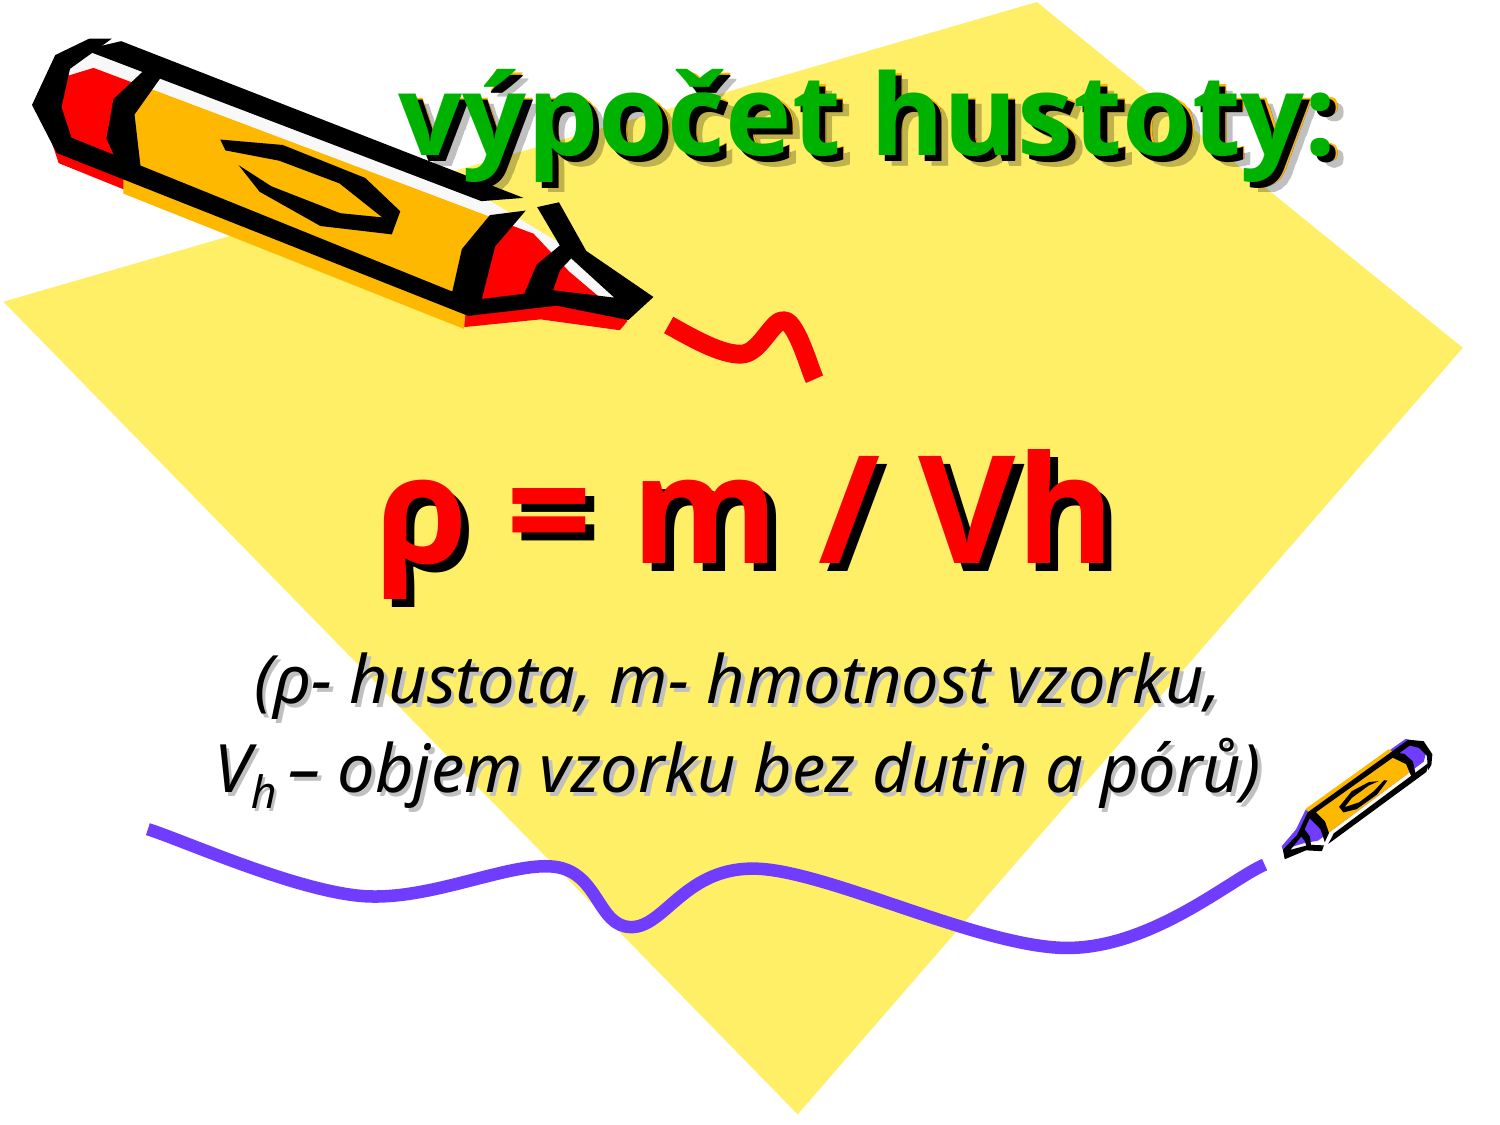

# výpočet hustoty:
ρ = m / Vh
(ρ- hustota, m- hmotnost vzorku,
Vh – objem vzorku bez dutin a pórů)